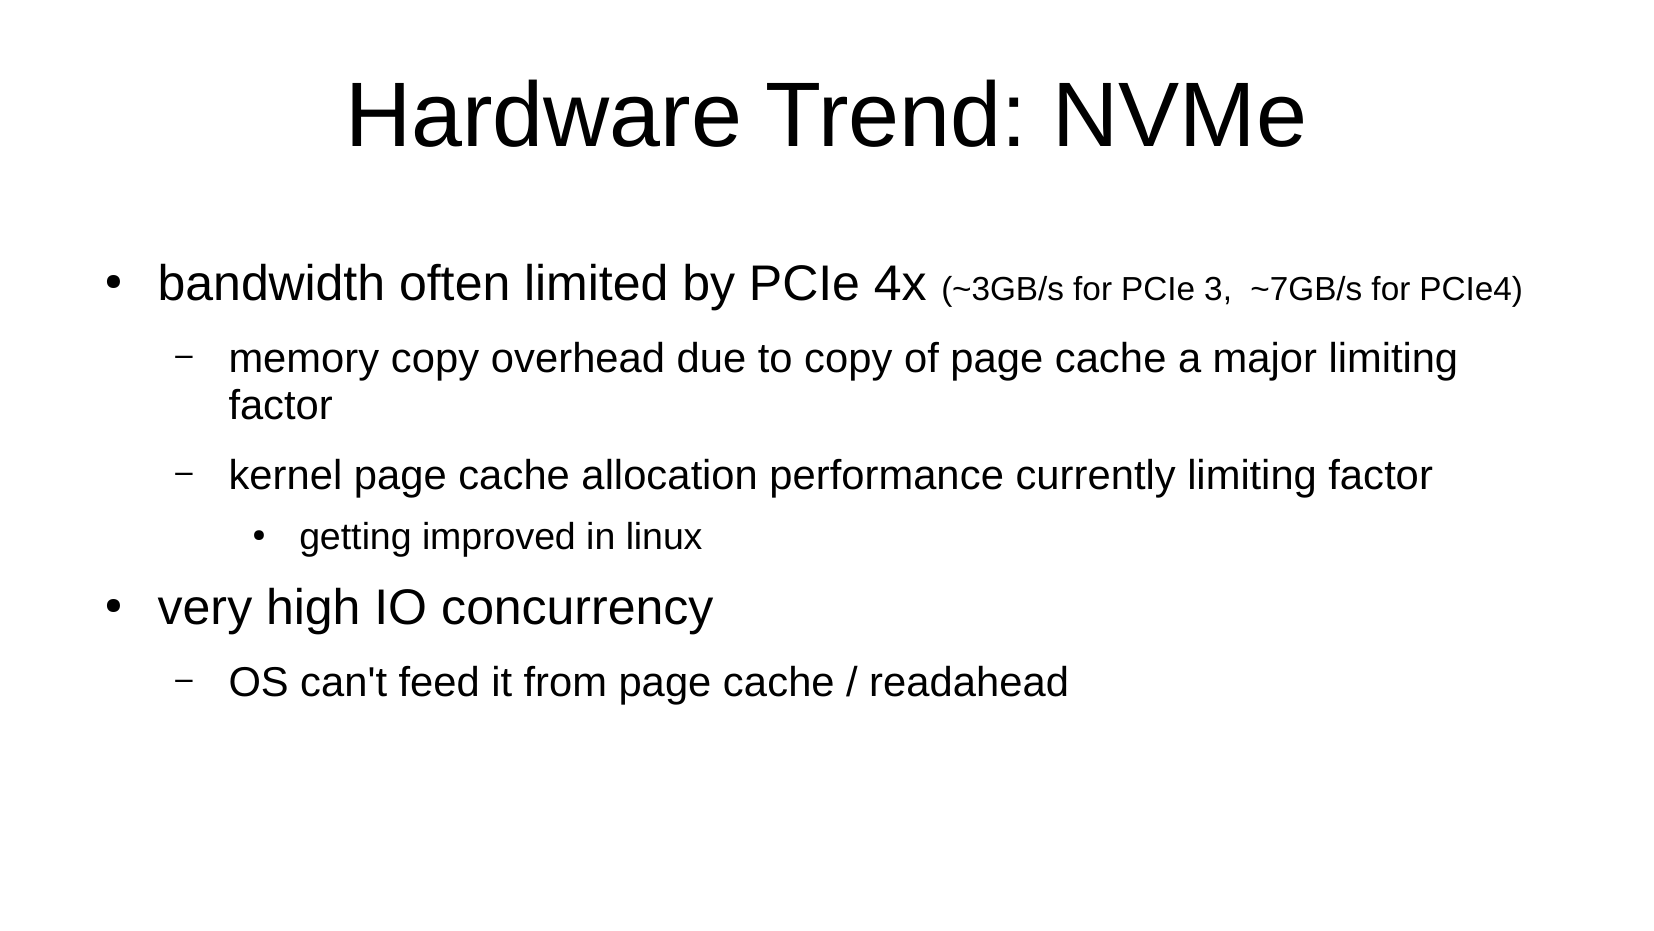

# Hardware Trend: NVMe
bandwidth often limited by PCIe 4x (~3GB/s for PCIe 3, ~7GB/s for PCIe4)
memory copy overhead due to copy of page cache a major limiting factor
kernel page cache allocation performance currently limiting factor
getting improved in linux
very high IO concurrency
OS can't feed it from page cache / readahead